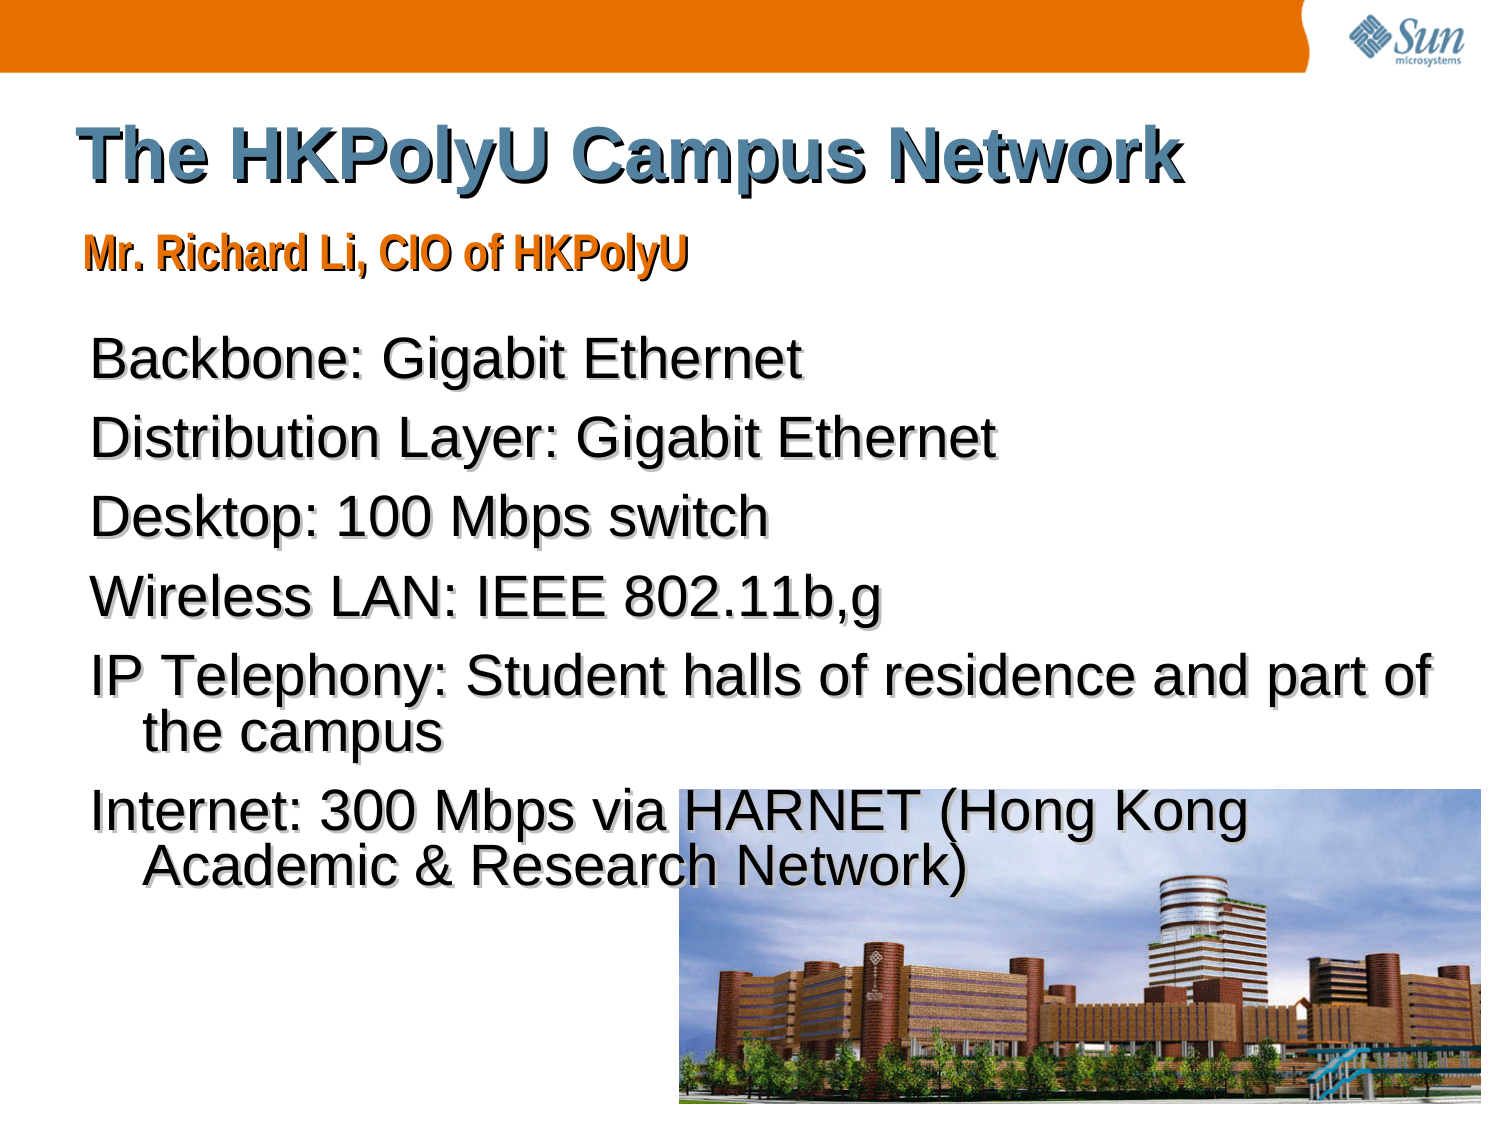

The HKPolyU Campus Network
Mr. Richard Li, CIO of HKPolyU
# Backbone: Gigabit Ethernet
Distribution Layer: Gigabit Ethernet
Desktop: 100 Mbps switch
Wireless LAN: IEEE 802.11b,g
IP Telephony: Student halls of residence and part of the campus
Internet: 300 Mbps via HARNET (Hong Kong Academic & Research Network)